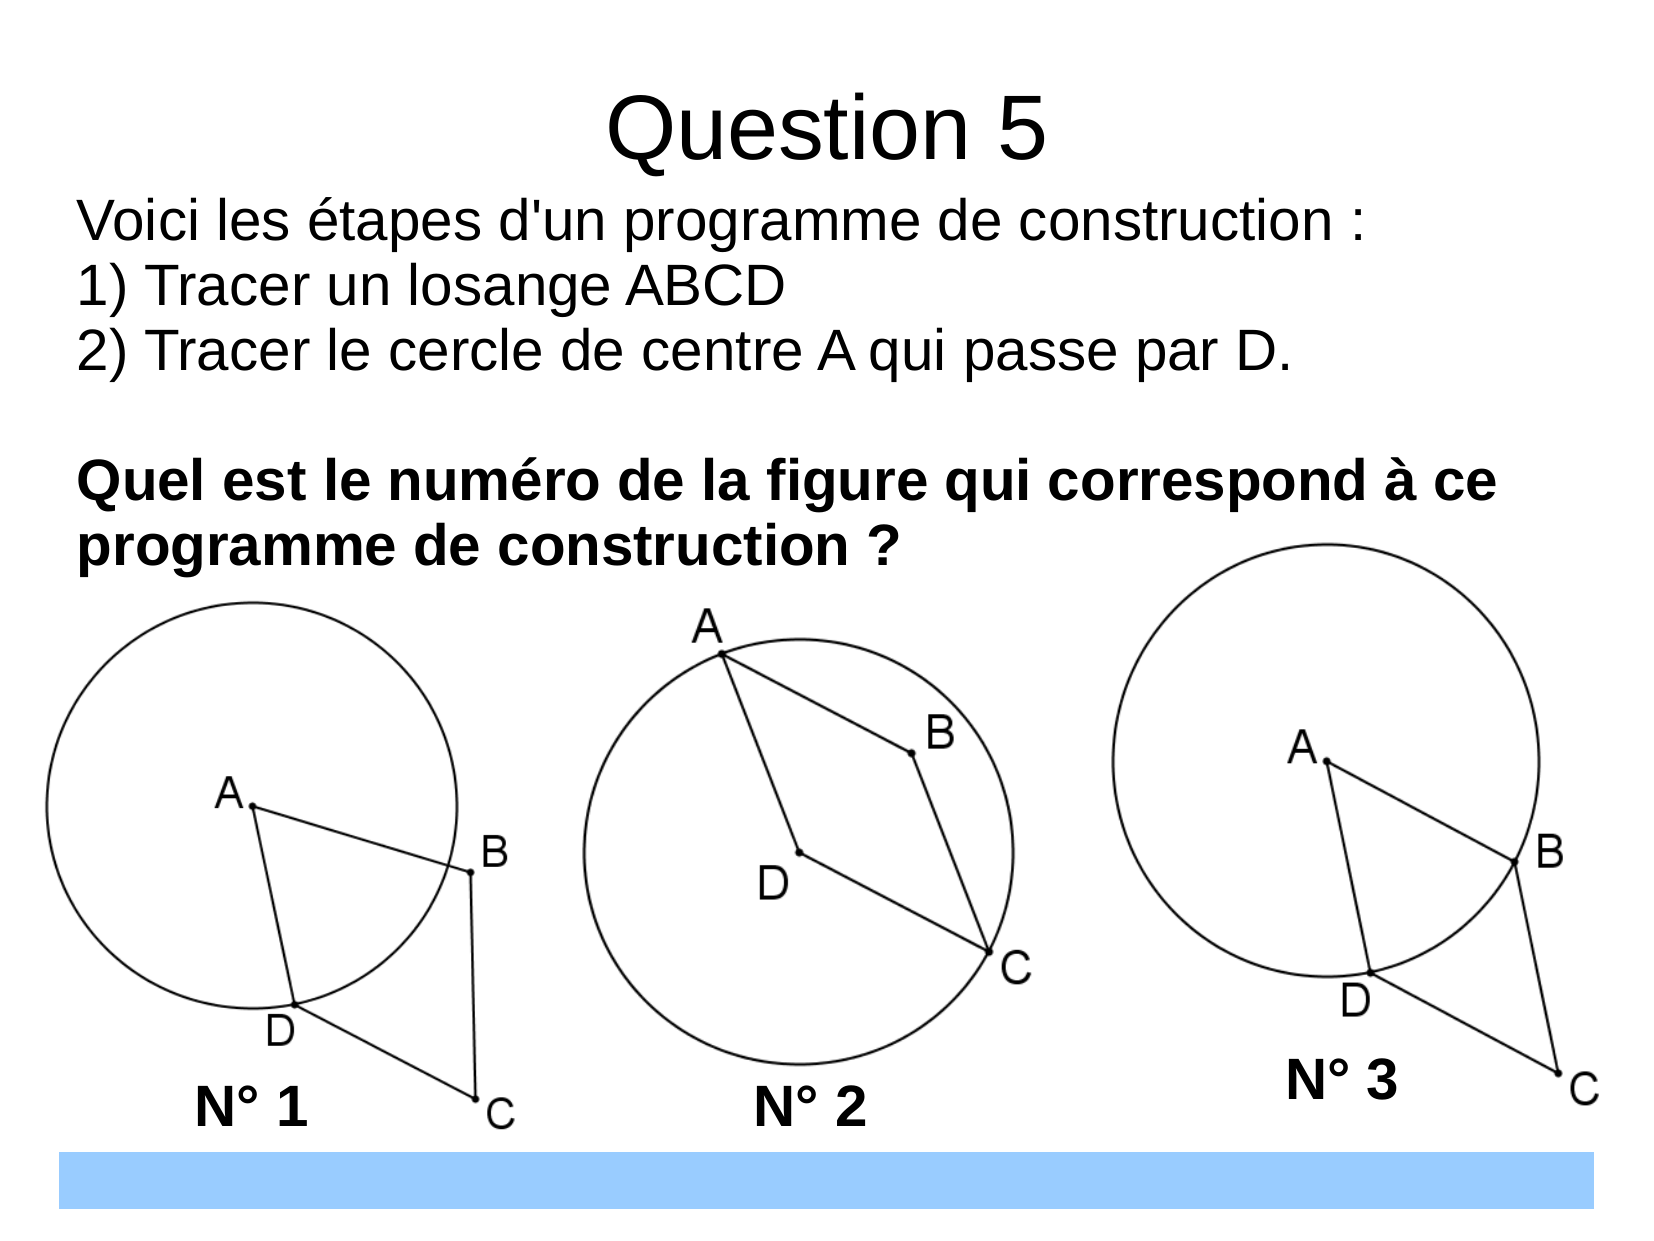

# Question 5
Voici les étapes d'un programme de construction :
1) Tracer un losange ABCD
2) Tracer le cercle de centre A qui passe par D.
Quel est le numéro de la figure qui correspond à ce programme de construction ?
N° 3
N° 1
N° 2
| |
| --- |